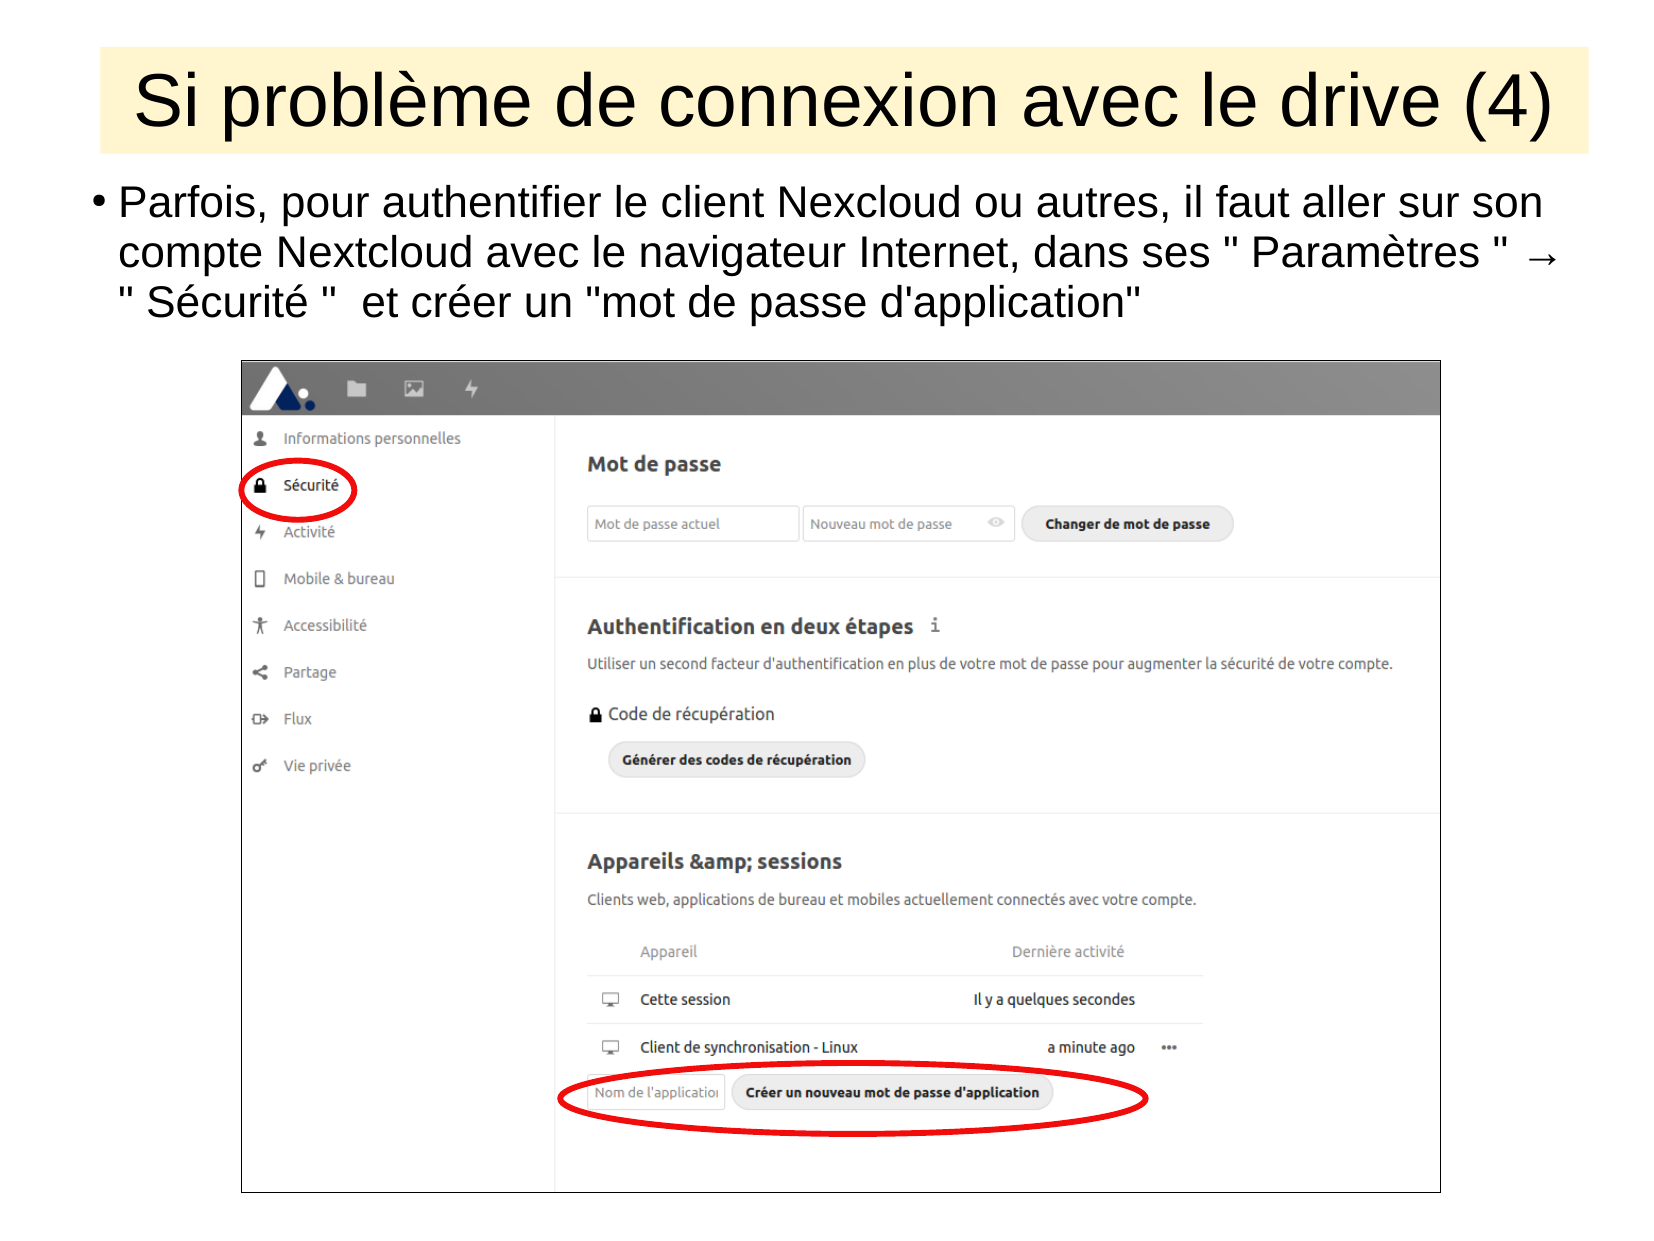

# Si problème de connexion avec le drive (4)
Parfois, pour authentifier le client Nexcloud ou autres, il faut aller sur son compte Nextcloud avec le navigateur Internet, dans ses " Paramètres " → " Sécurité " et créer un "mot de passe d'application"